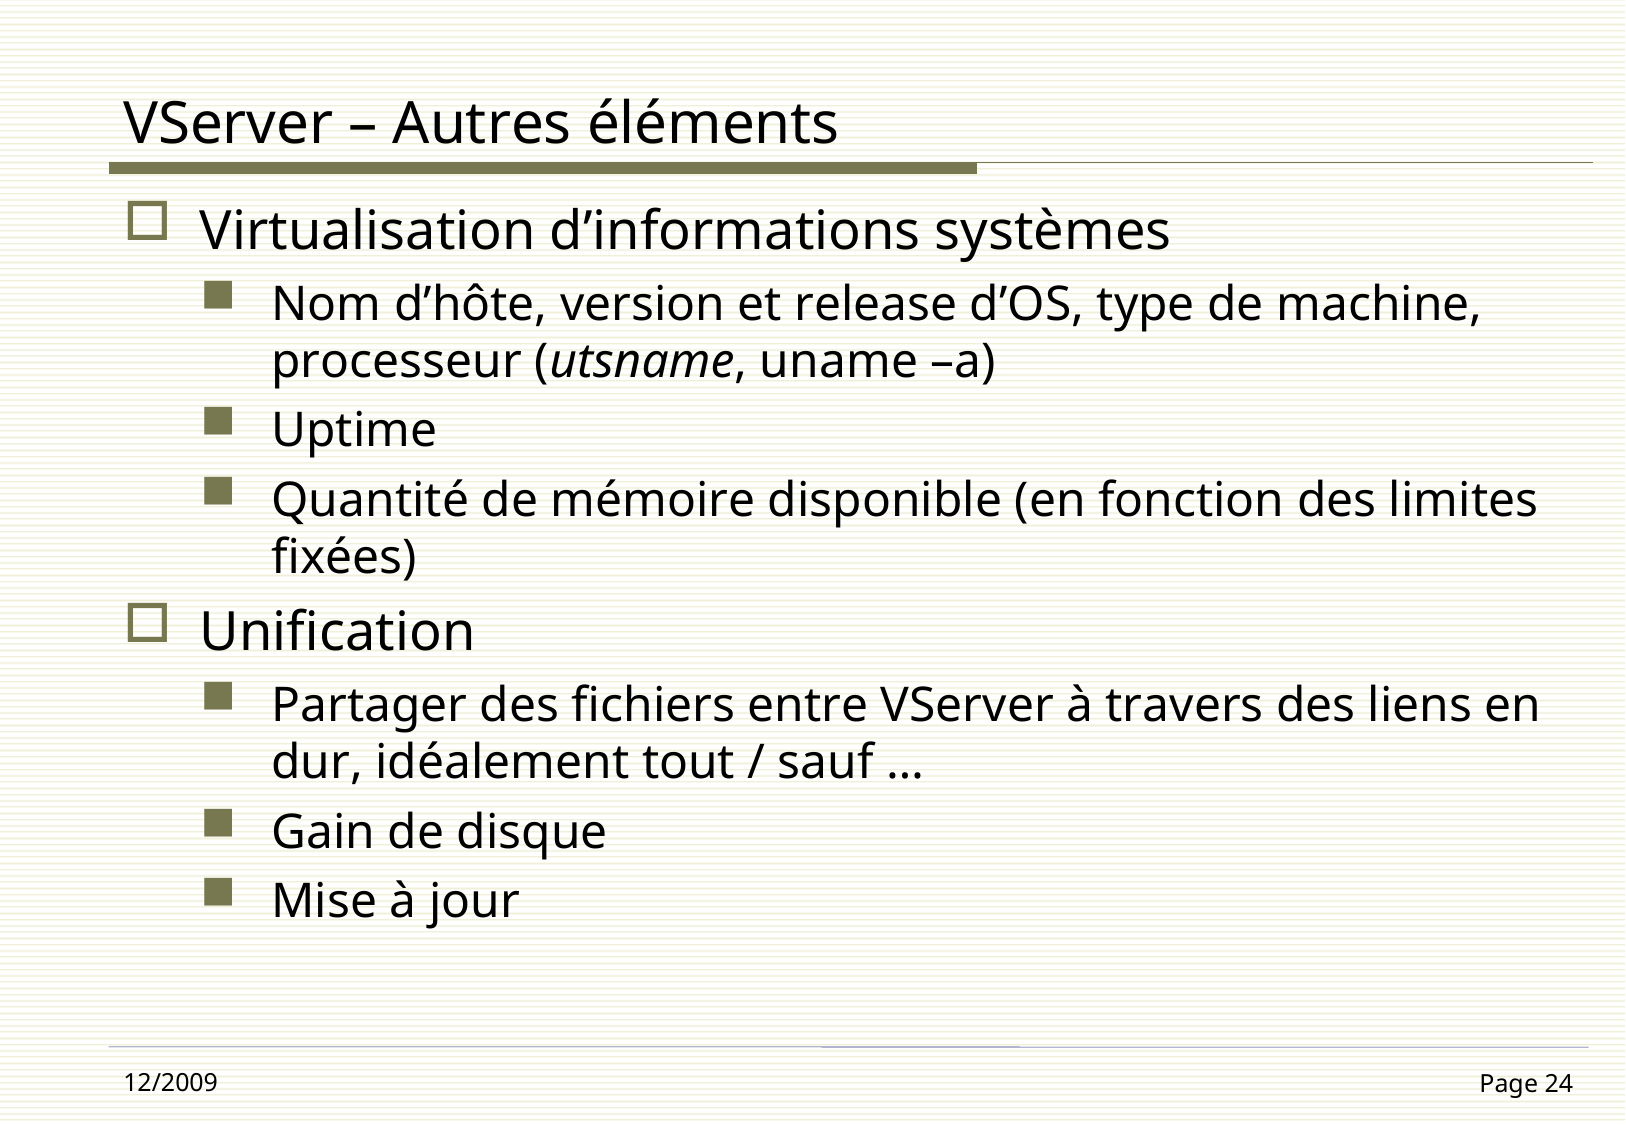

# VServer – Autres éléments
Virtualisation d’informations systèmes
Nom d’hôte, version et release d’OS, type de machine, processeur (utsname, uname –a)
Uptime
Quantité de mémoire disponible (en fonction des limites fixées)‏
Unification
Partager des fichiers entre VServer à travers des liens en dur, idéalement tout / sauf …
Gain de disque
Mise à jour
24